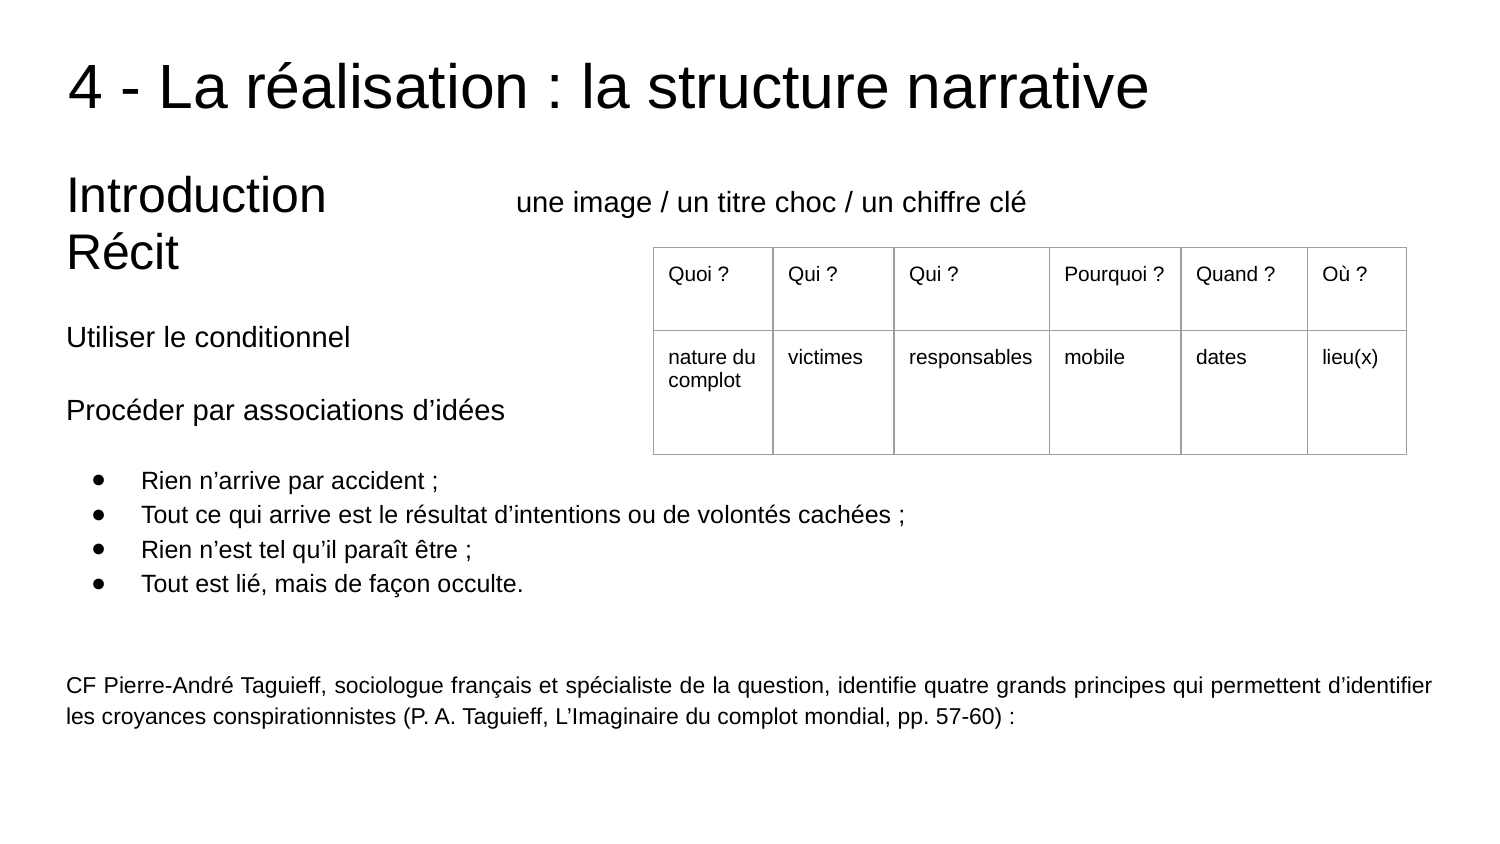

4 - La réalisation : la structure narrative
# Introduction			une image / un titre choc / un chiffre clé
Récit
Utiliser le conditionnel
Procéder par associations d’idées
Rien n’arrive par accident ;
Tout ce qui arrive est le résultat d’intentions ou de volontés cachées ;
Rien n’est tel qu’il paraît être ;
Tout est lié, mais de façon occulte.
CF Pierre-André Taguieff, sociologue français et spécialiste de la question, identifie quatre grands principes qui permettent d’identifier les croyances conspirationnistes (P. A. Taguieff, L’Imaginaire du complot mondial, pp. 57-60) :
| Quoi ? | Qui ? | Qui ? | Pourquoi ? | Quand ? | Où ? |
| --- | --- | --- | --- | --- | --- |
| nature du complot | victimes | responsables | mobile | dates | lieu(x) |